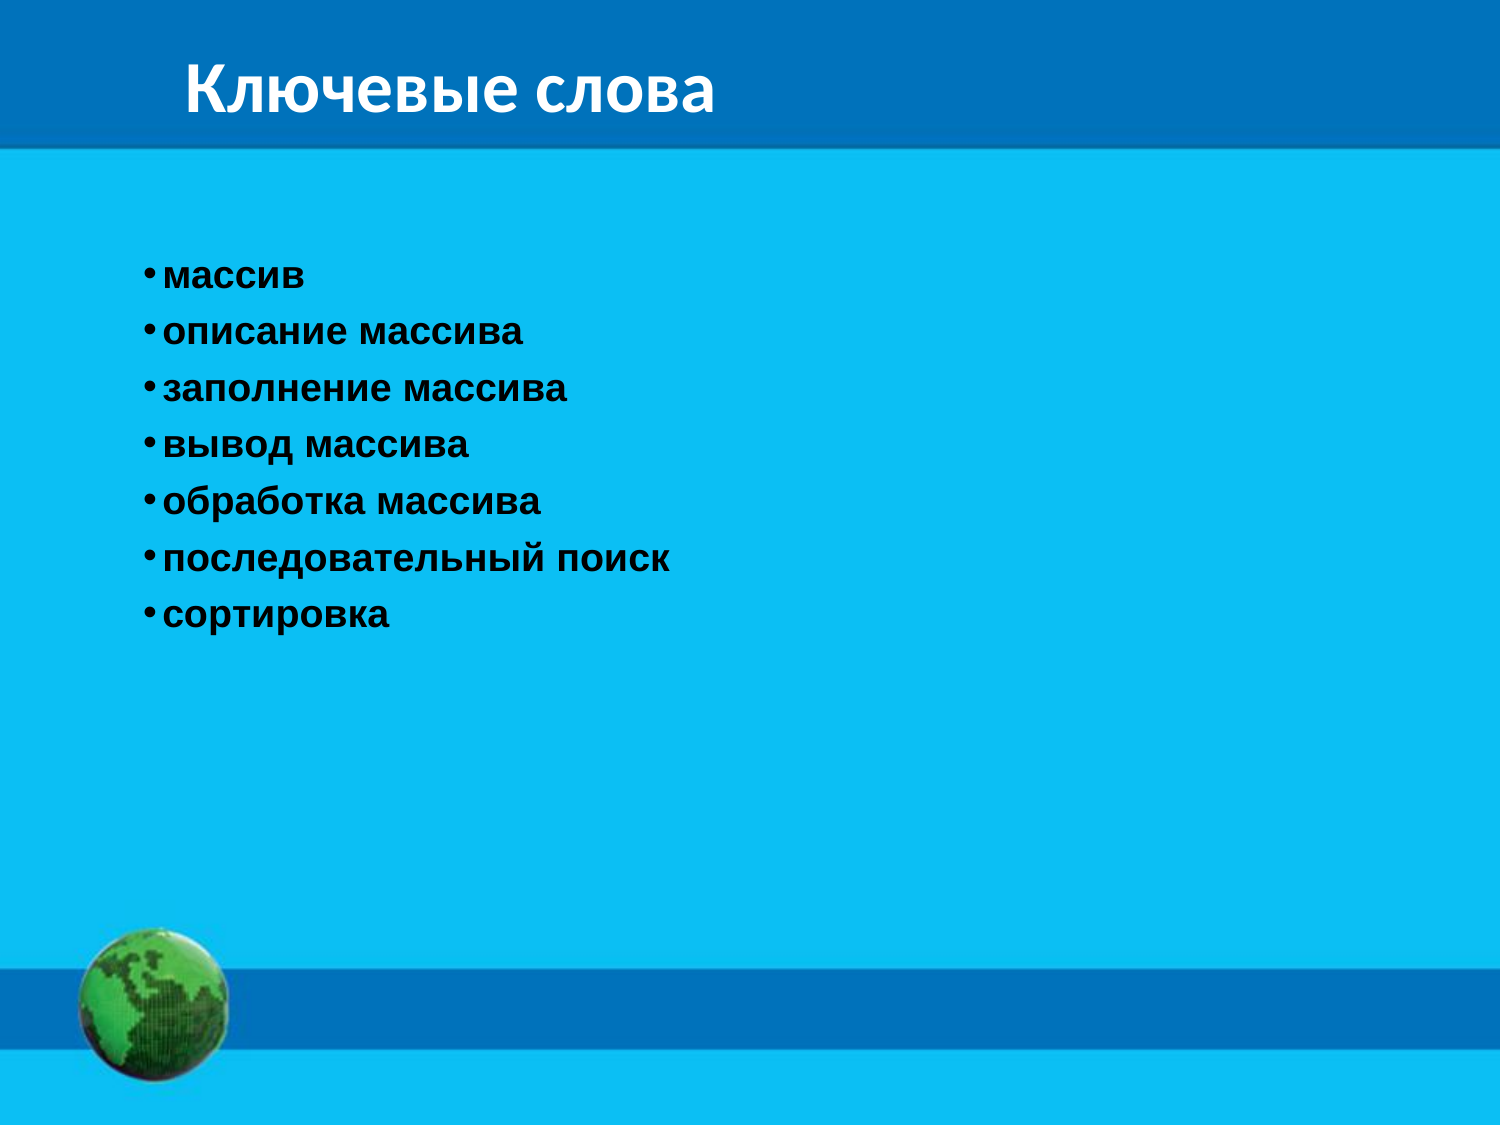

Ключевые слова
 массив
 описание массива
 заполнение массива
 вывод массива
 обработка массива
 последовательный поиск
 сортировка